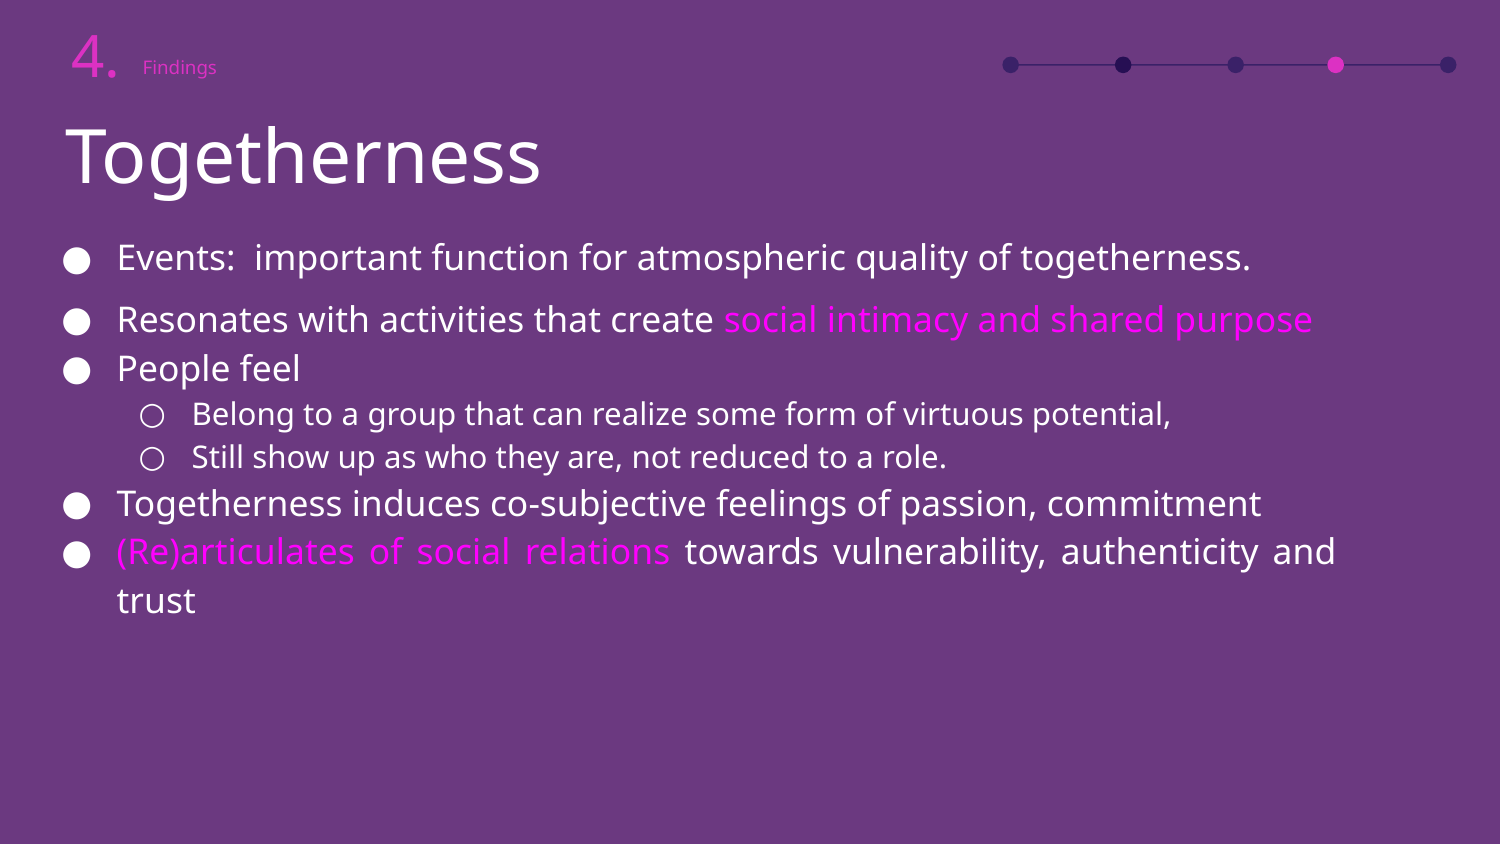

4.
Findings
Togetherness
# Events: important function for atmospheric quality of togetherness.
Resonates with activities that create social intimacy and shared purpose
People feel
Belong to a group that can realize some form of virtuous potential,
Still show up as who they are, not reduced to a role.
Togetherness induces co-subjective feelings of passion, commitment
(Re)articulates of social relations towards vulnerability, authenticity and trust